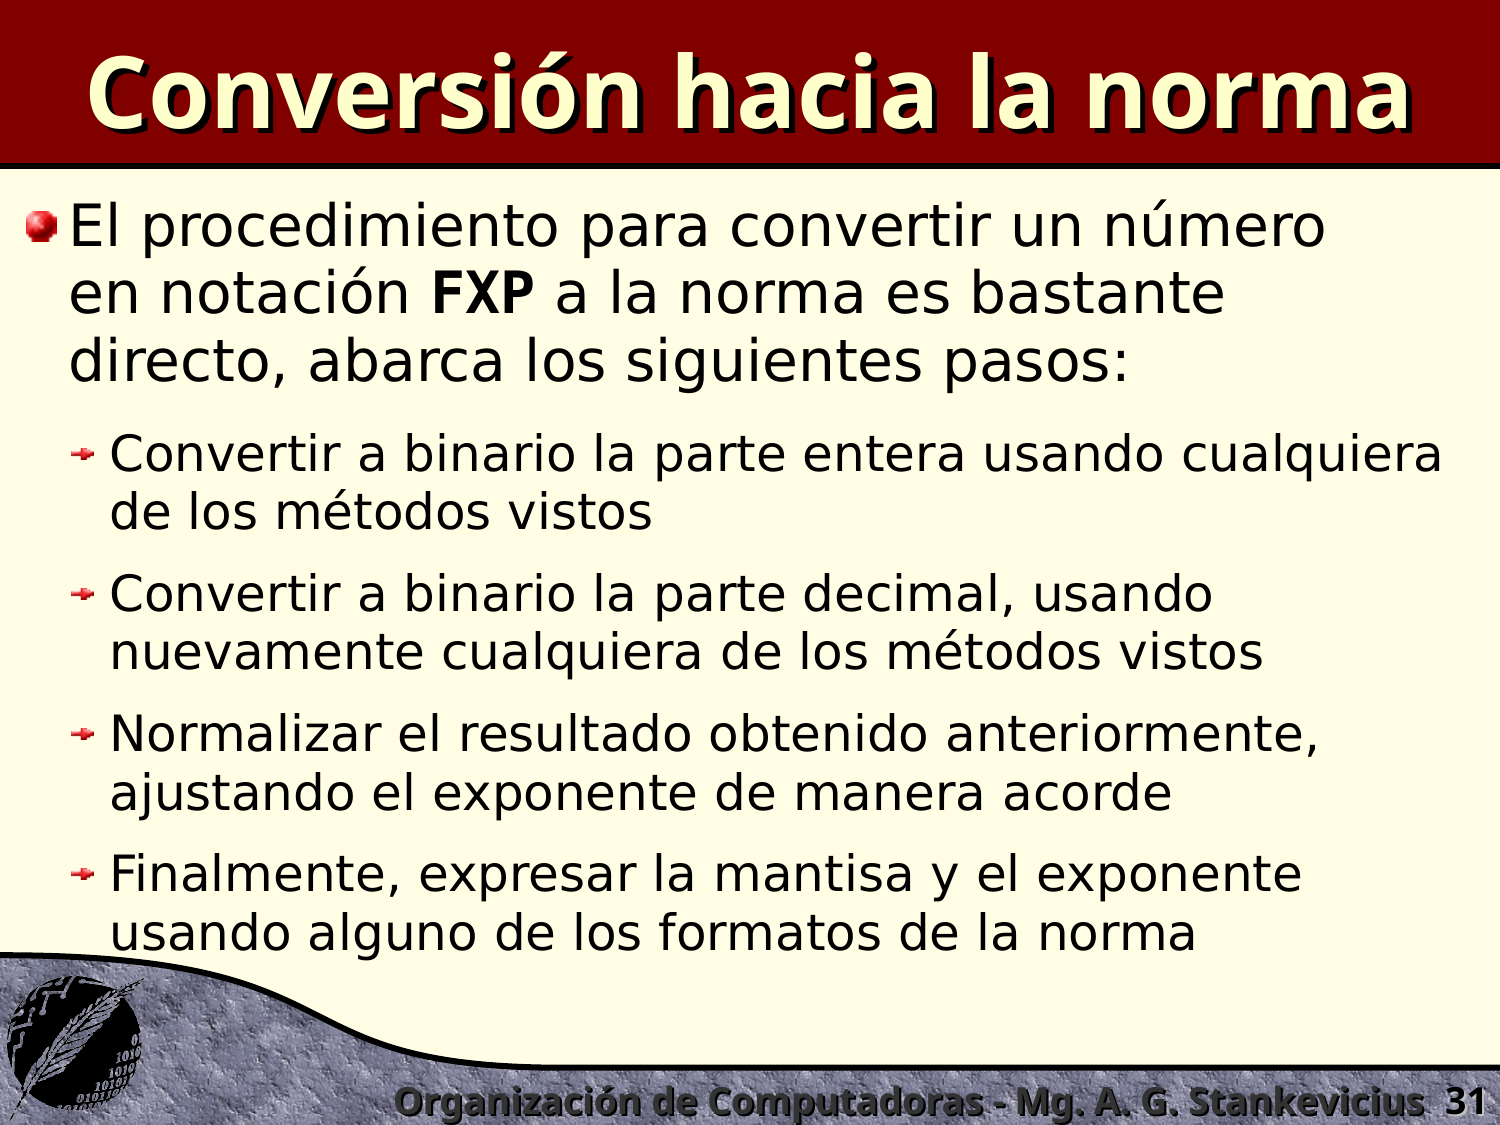

# Conversión hacia la norma
El procedimiento para convertir un número
en notación FXP a la norma es bastante
directo, abarca los siguientes pasos:
Convertir a binario la parte entera usando cualquiera de los métodos vistos
Convertir a binario la parte decimal, usando nuevamente cualquiera de los métodos vistos
Normalizar el resultado obtenido anteriormente, ajustando el exponente de manera acorde
Finalmente, expresar la mantisa y el exponente usando alguno de los formatos de la norma
31